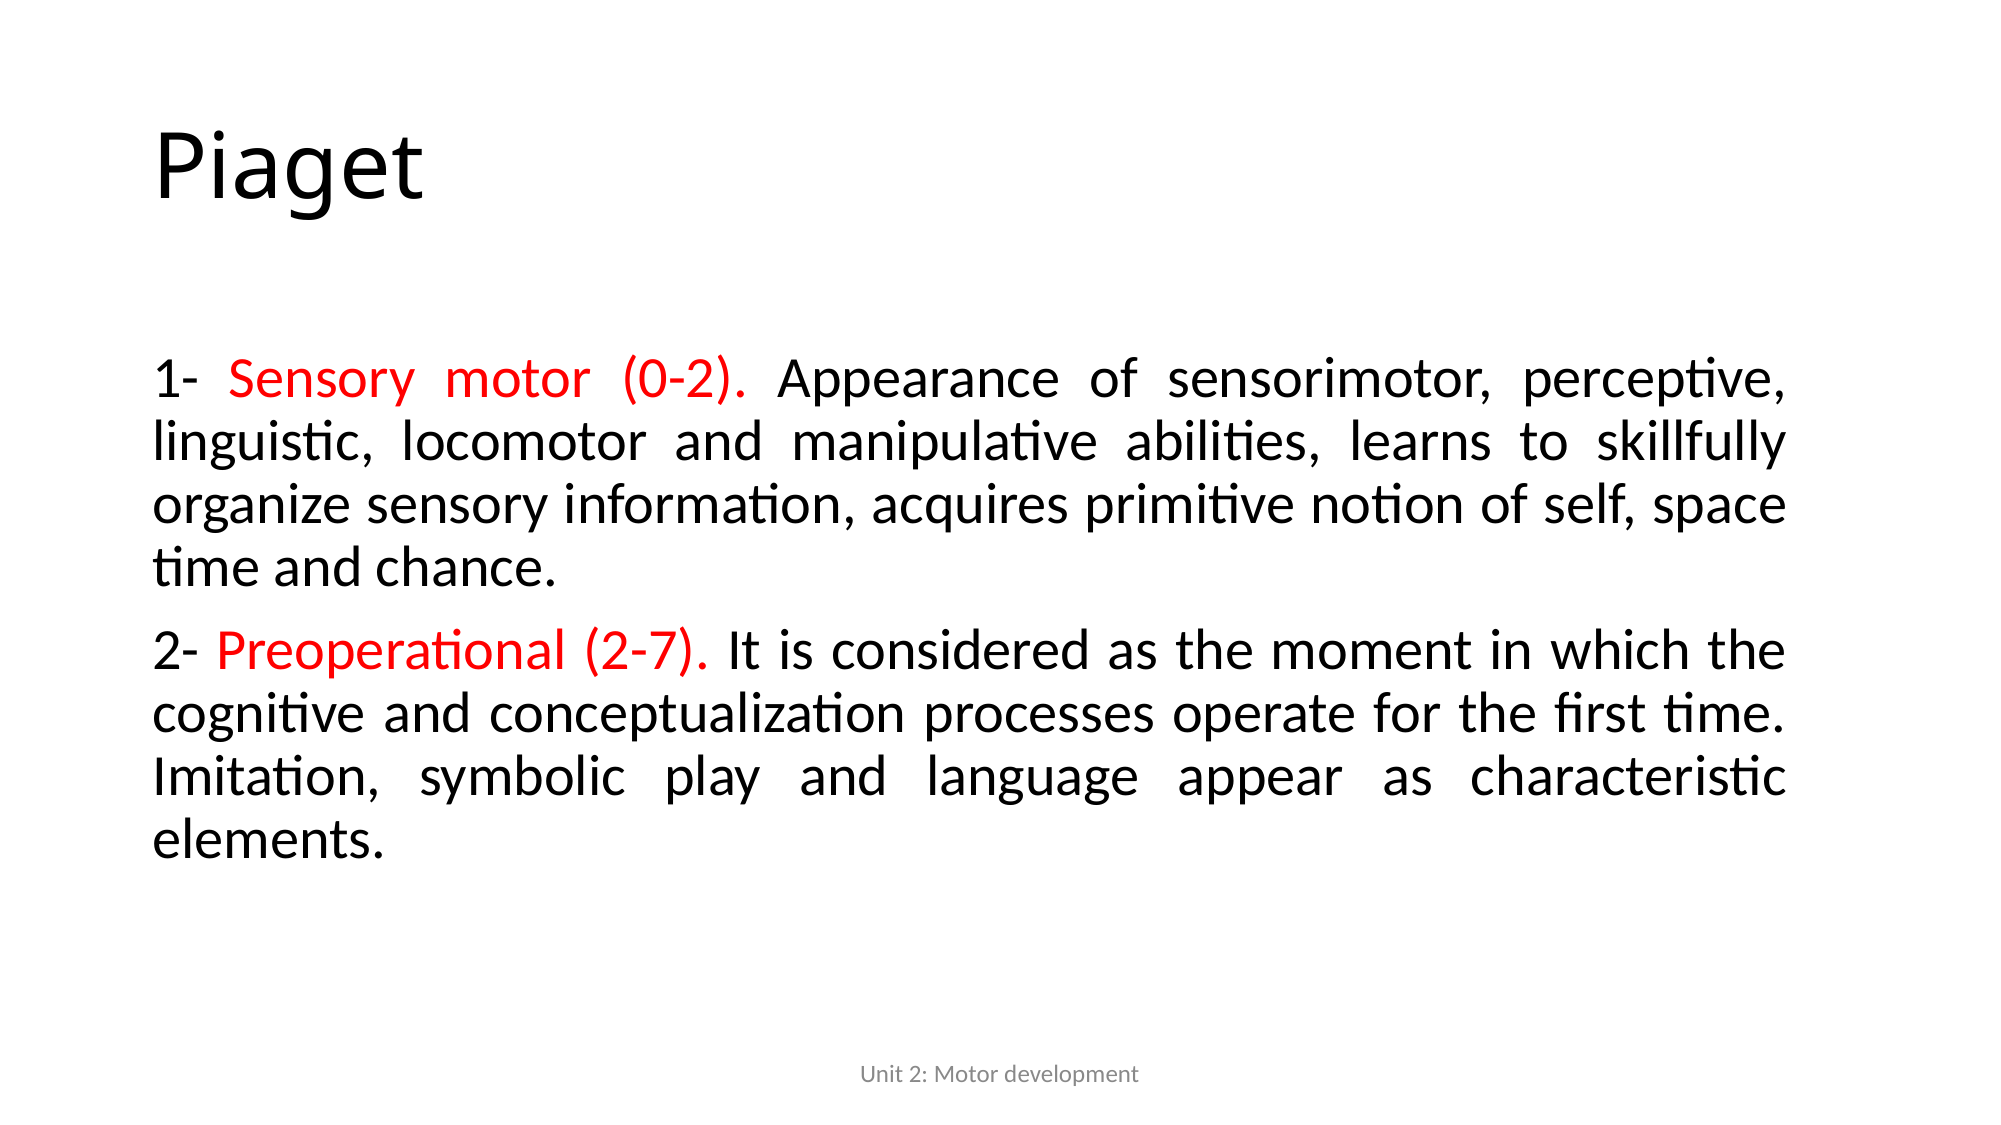

Piaget
1- Sensory motor (0-2). Appearance of sensorimotor, perceptive, linguistic, locomotor and manipulative abilities, learns to skillfully organize sensory information, acquires primitive notion of self, space time and chance.
2- Preoperational (2-7). It is considered as the moment in which the cognitive and conceptualization processes operate for the first time. Imitation, symbolic play and language appear as characteristic elements.
Unit 2: Motor development